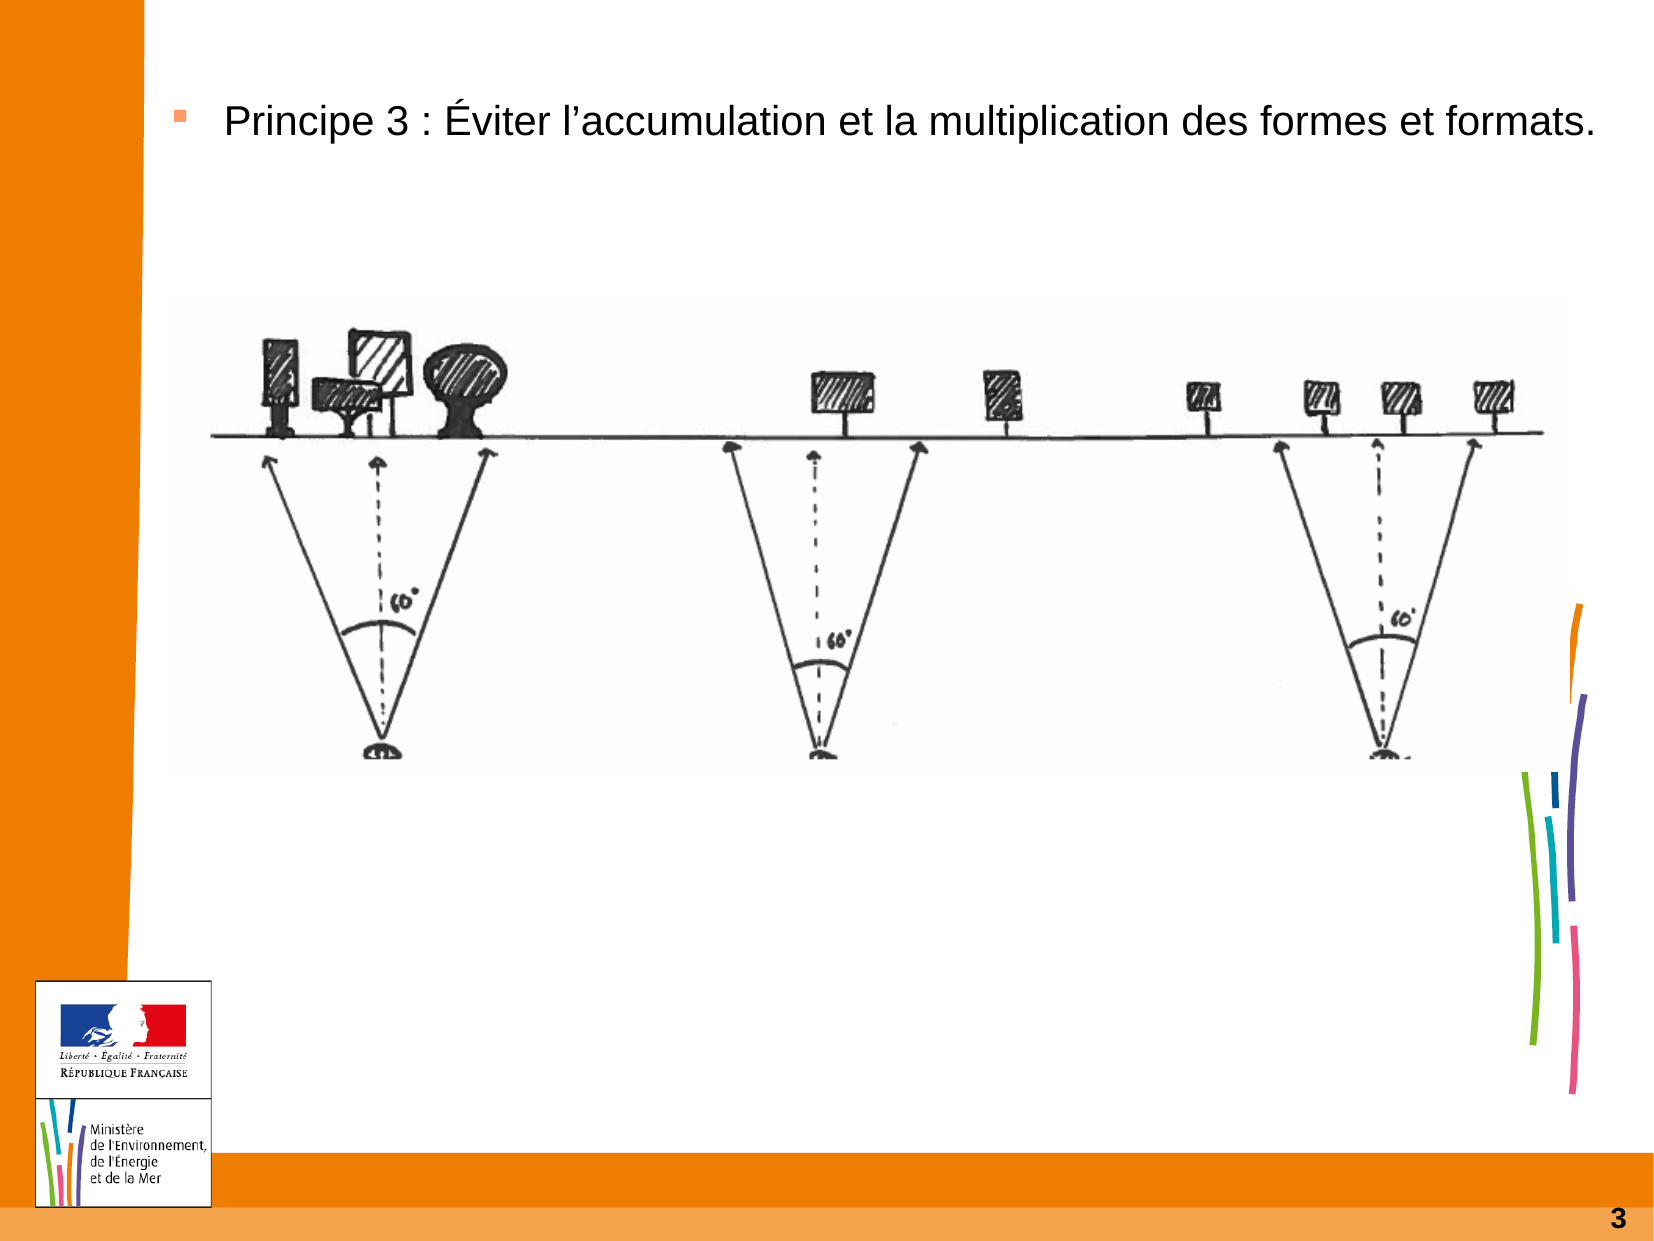

# Principe 3 : Éviter l’accumulation et la multiplication des formes et formats.
3